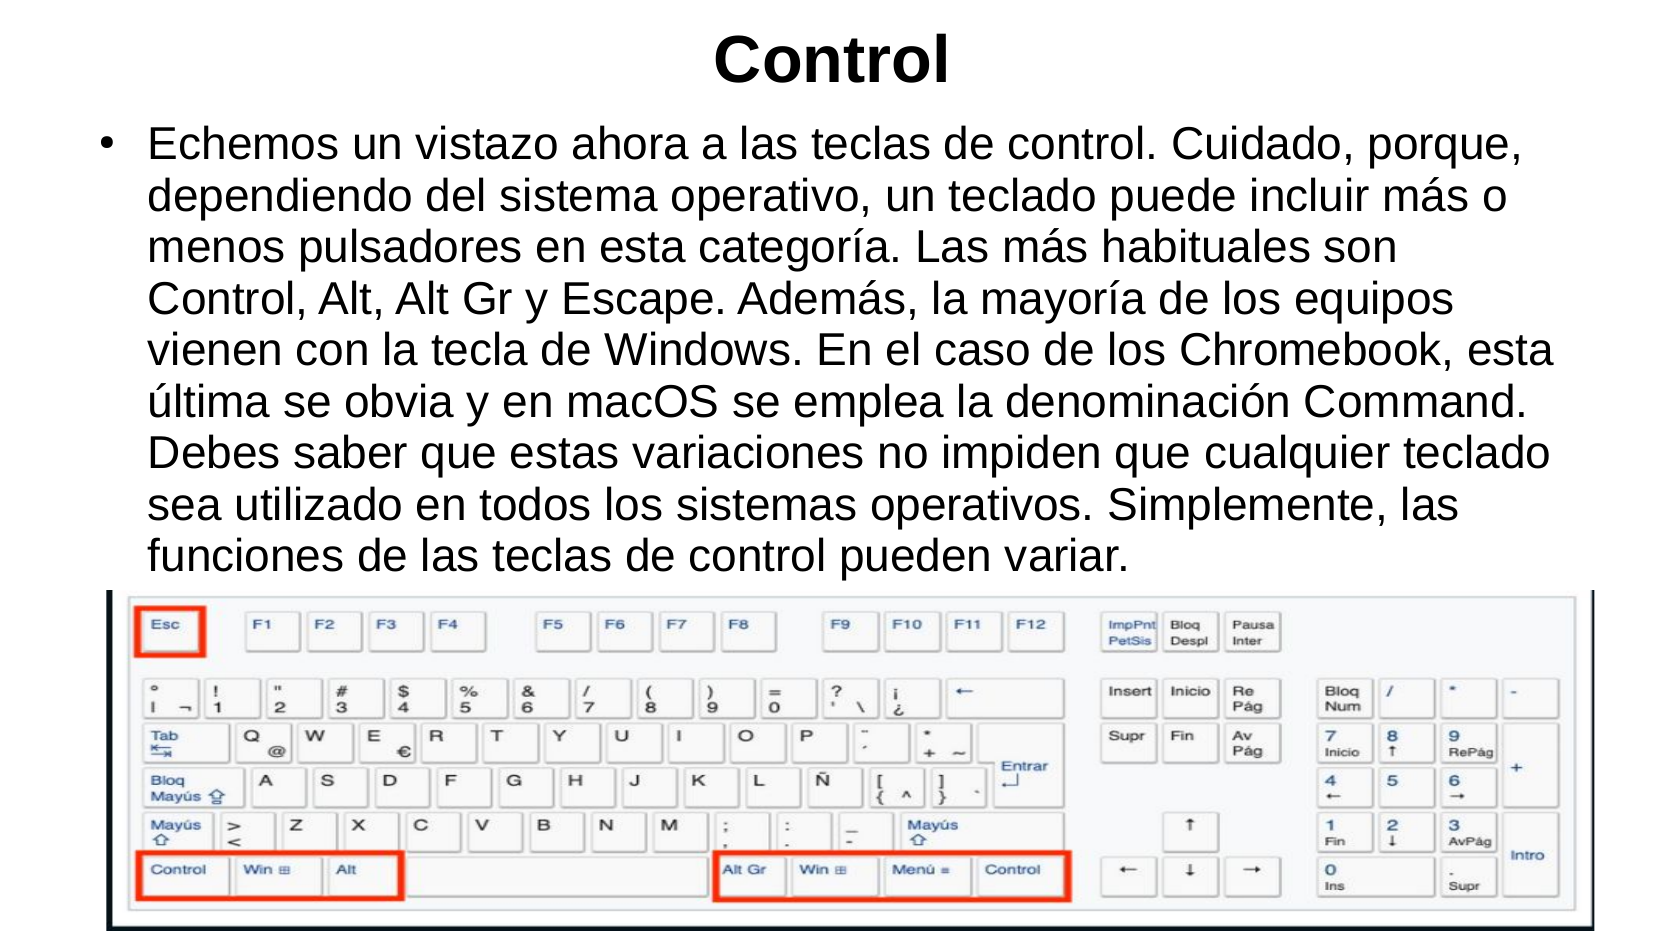

# Control
Echemos un vistazo ahora a las teclas de control. Cuidado, porque, dependiendo del sistema operativo, un teclado puede incluir más o menos pulsadores en esta categoría. Las más habituales son Control, Alt, Alt Gr y Escape. Además, la mayoría de los equipos vienen con la tecla de Windows. En el caso de los Chromebook, esta última se obvia y en macOS se emplea la denominación Command. Debes saber que estas variaciones no impiden que cualquier teclado sea utilizado en todos los sistemas operativos. Simplemente, las funciones de las teclas de control pueden variar.